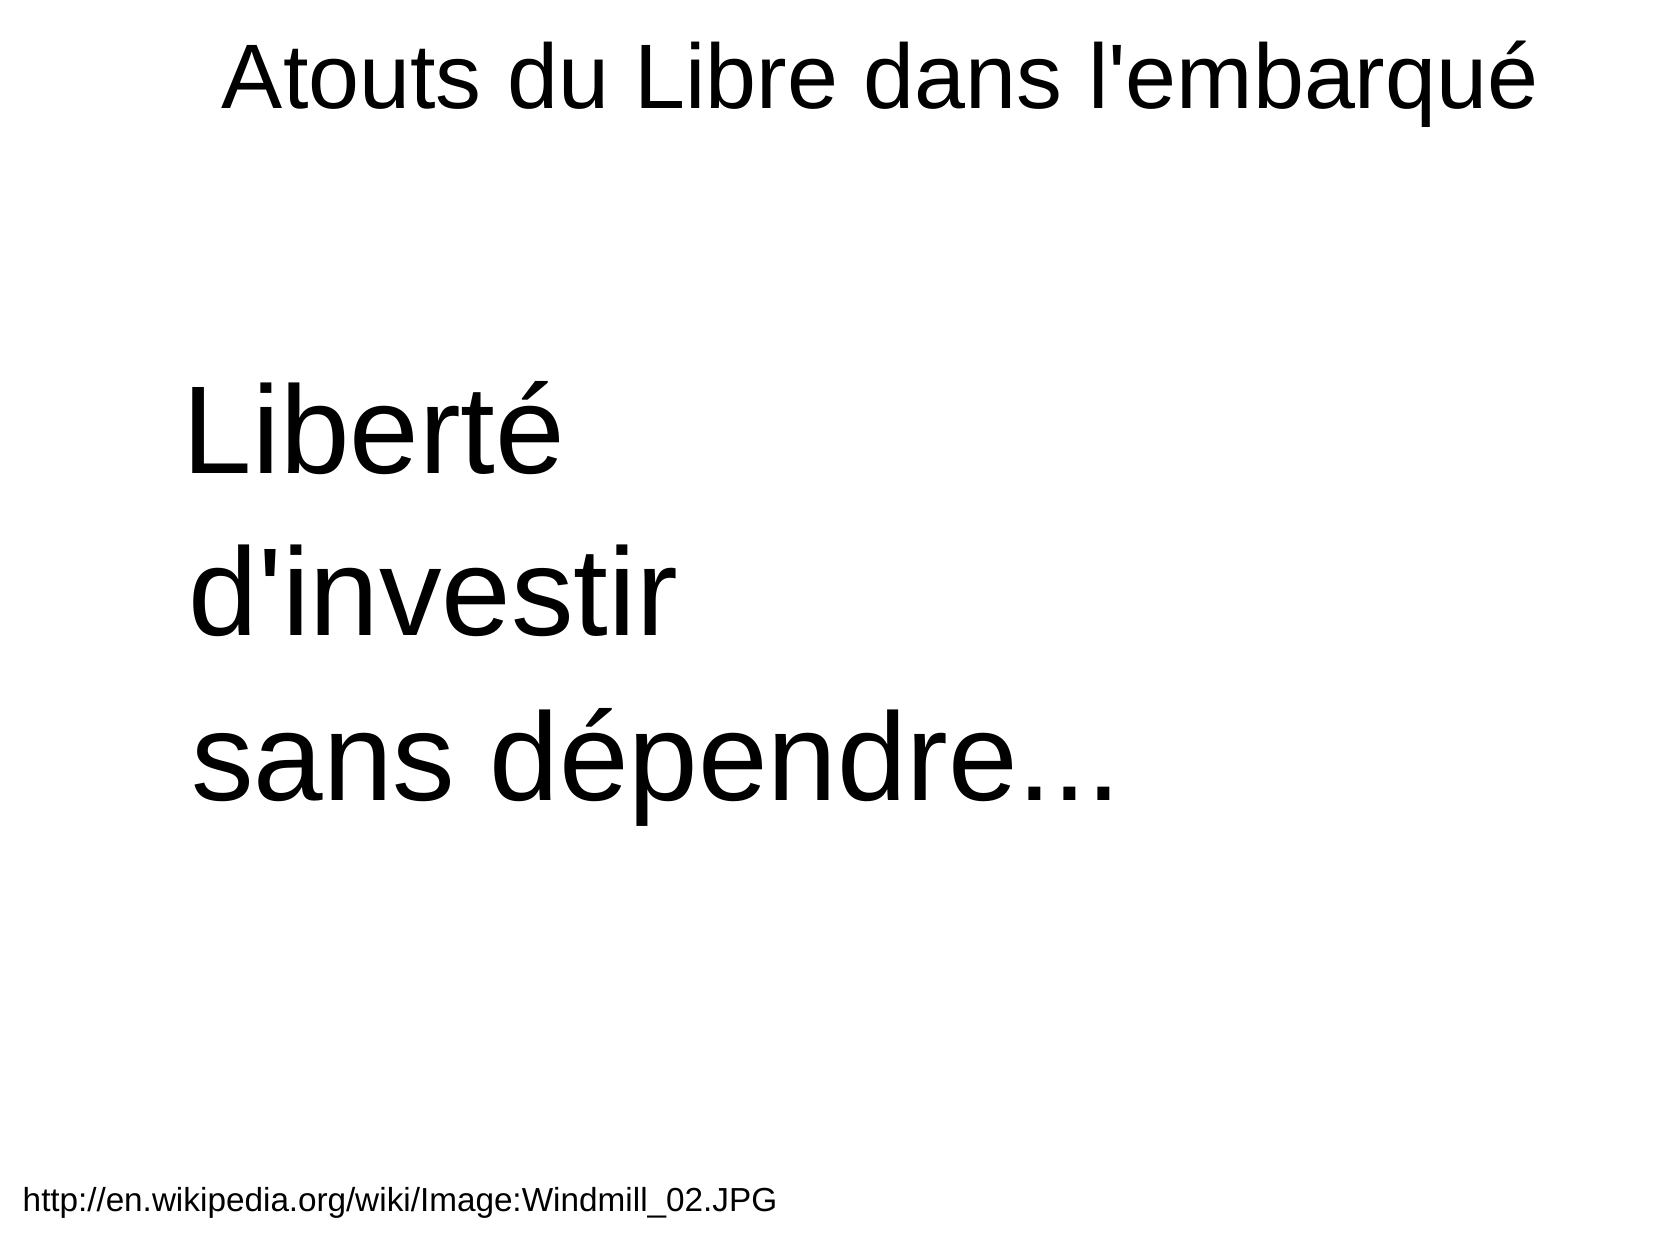

# Atouts du Libre dans l'embarqué
Liberté
d'investir
sans dépendre...
http://en.wikipedia.org/wiki/Image:Windmill_02.JPG